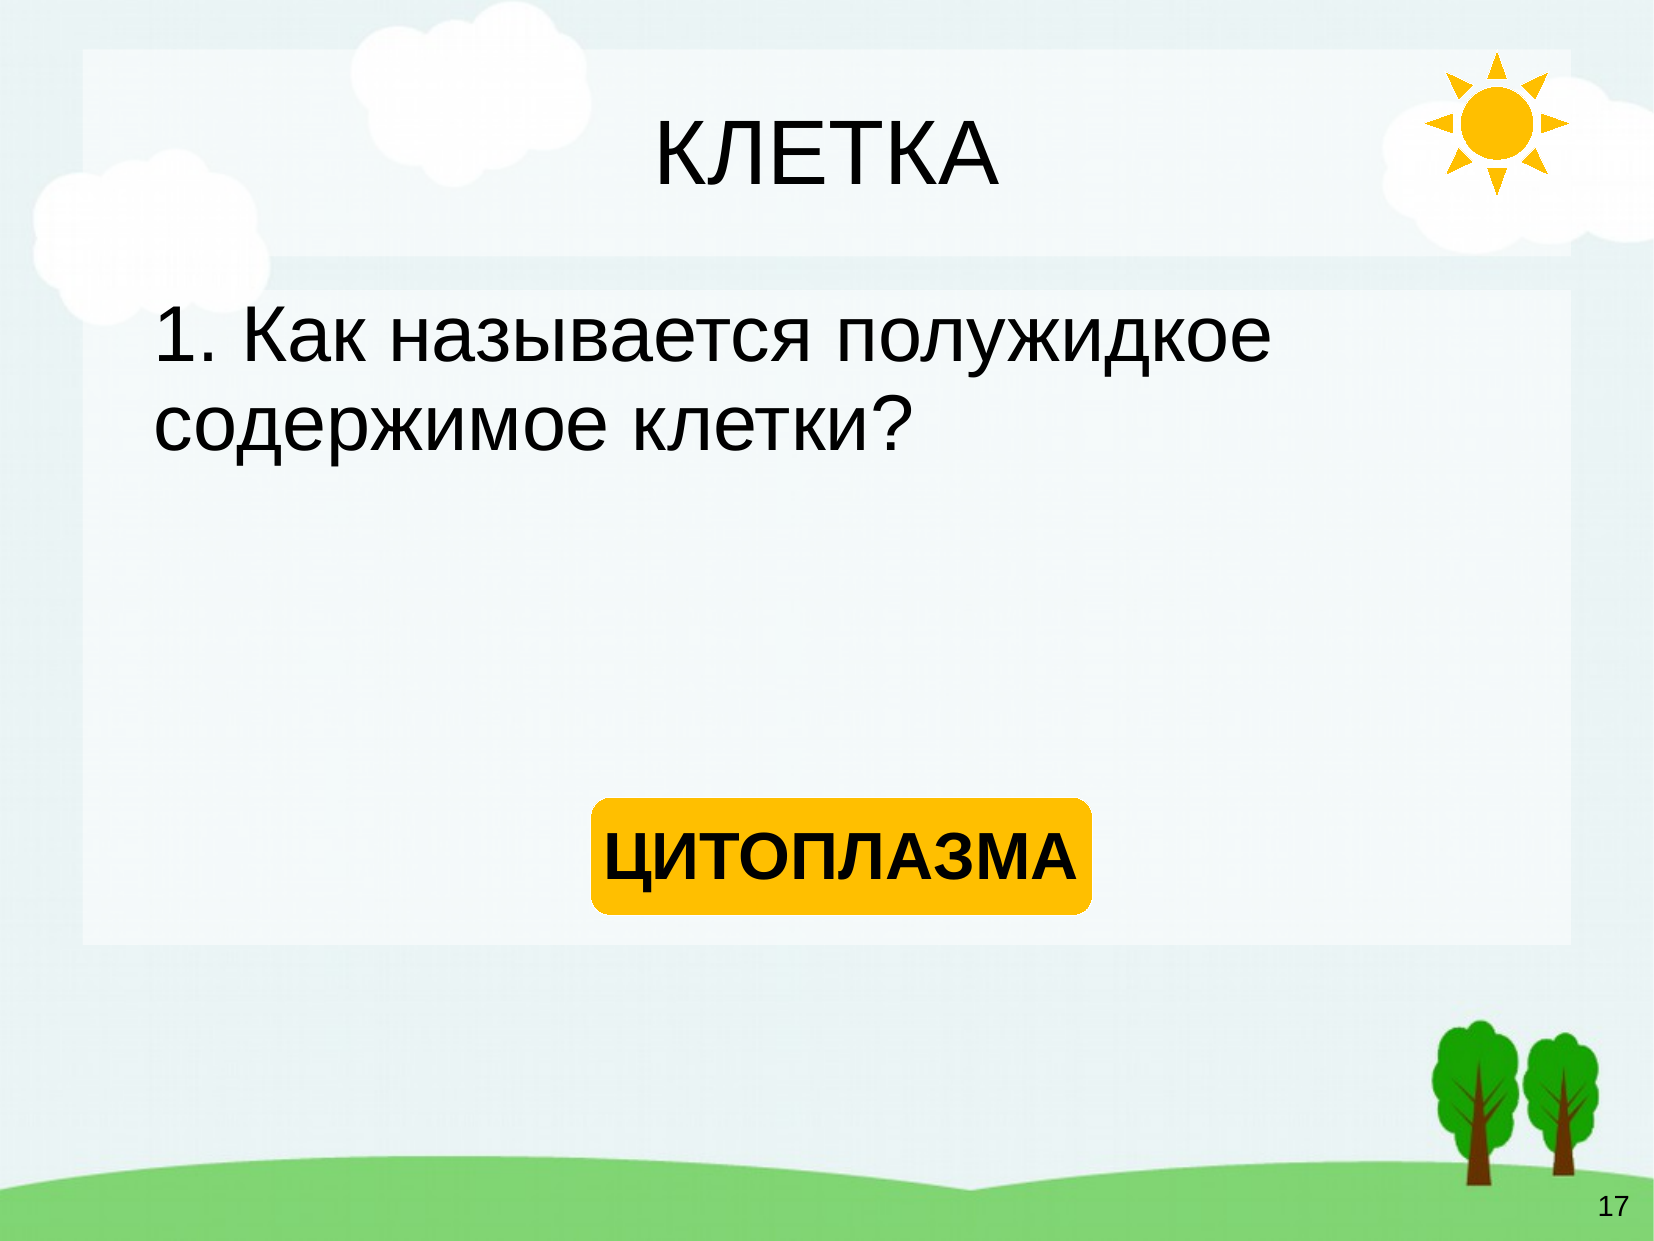

# КЛЕТКА
1. Как называется полужидкое содержимое клетки?
ЦИТОПЛАЗМА
17